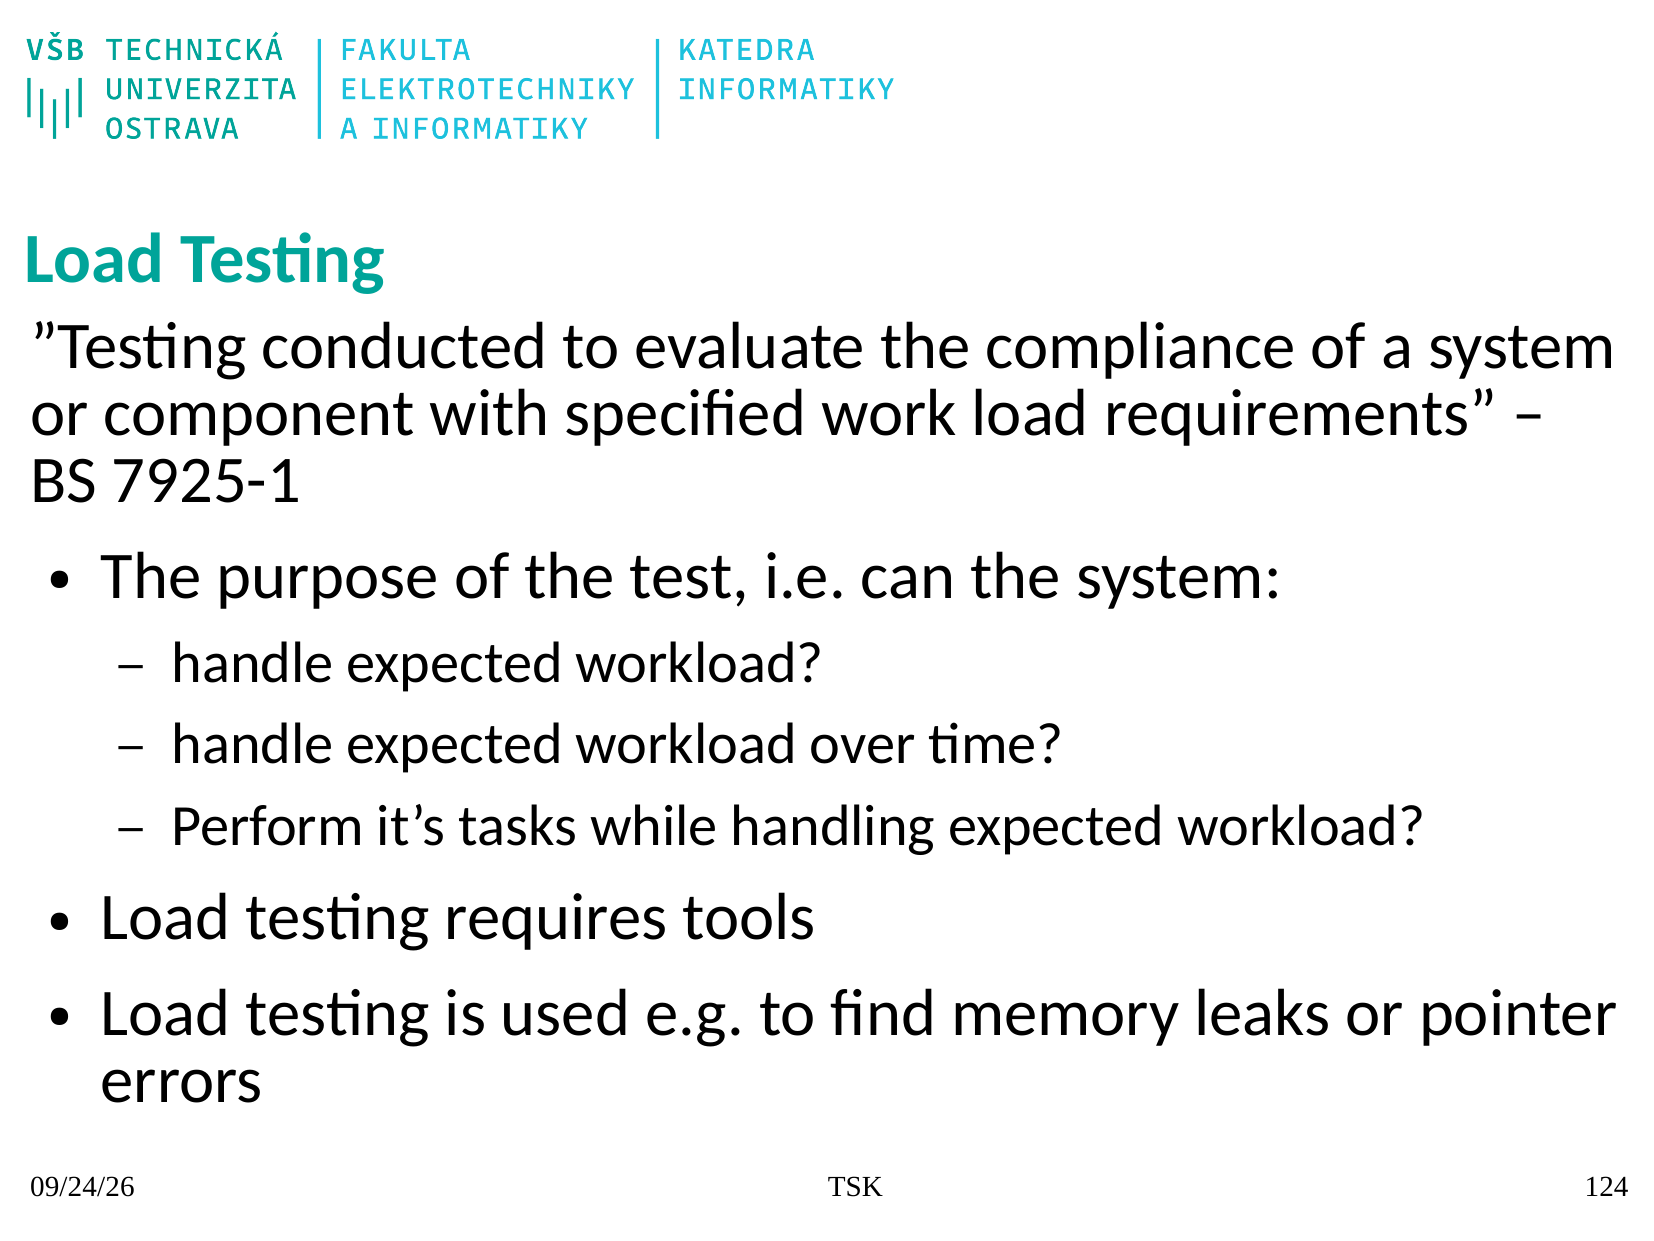

# Load Testing
”Testing conducted to evaluate the compliance of a system or component with specified work load requirements” – BS 7925-1
The purpose of the test, i.e. can the system:
handle expected workload?
handle expected workload over time?
Perform it’s tasks while handling expected workload?
Load testing requires tools
Load testing is used e.g. to find memory leaks or pointer errors
TSK
124